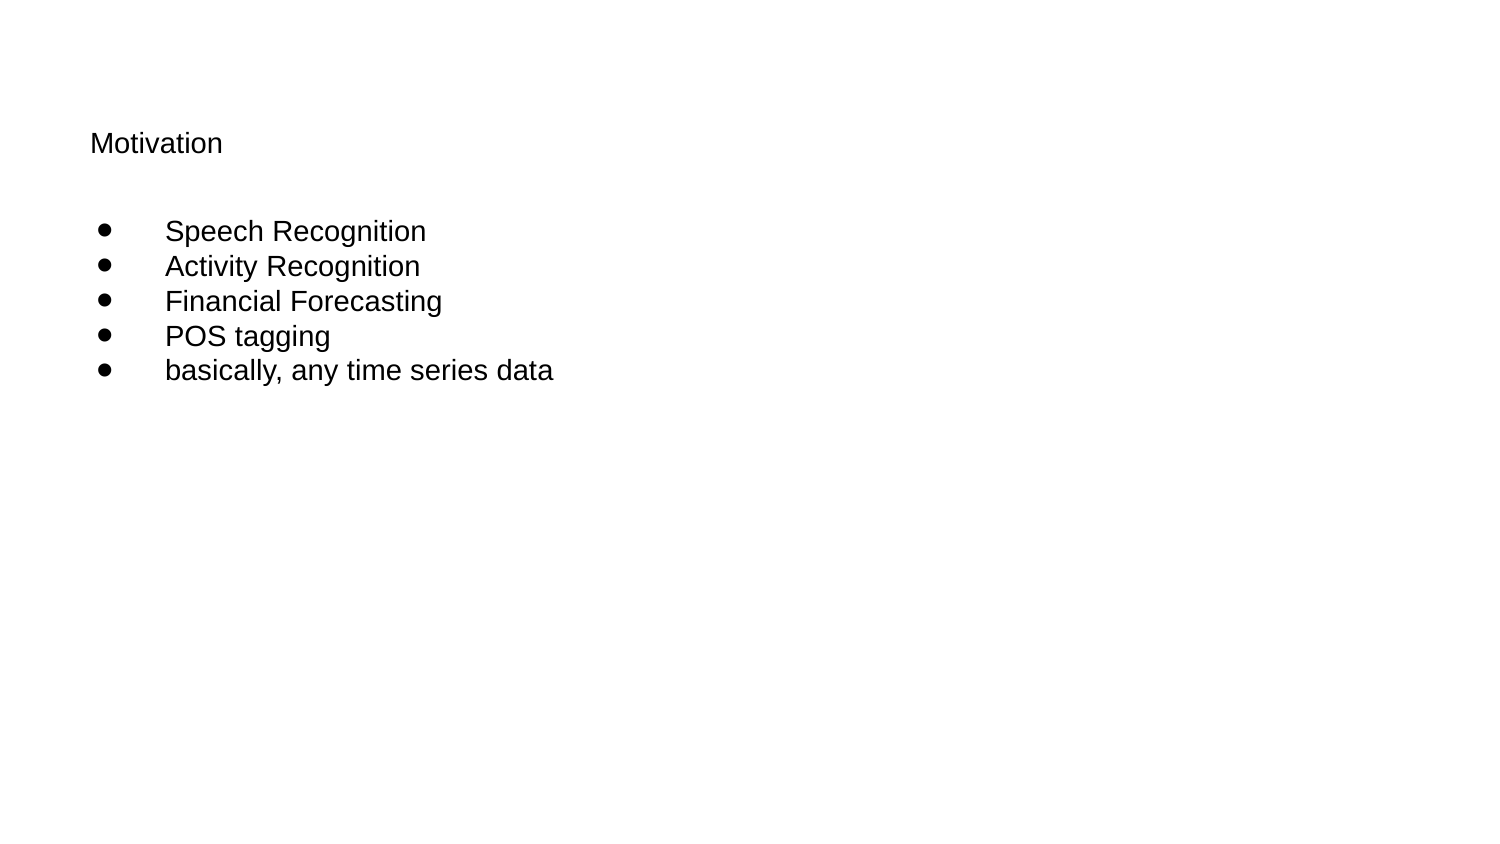

# Motivation
Speech Recognition
Activity Recognition
Financial Forecasting
POS tagging
basically, any time series data